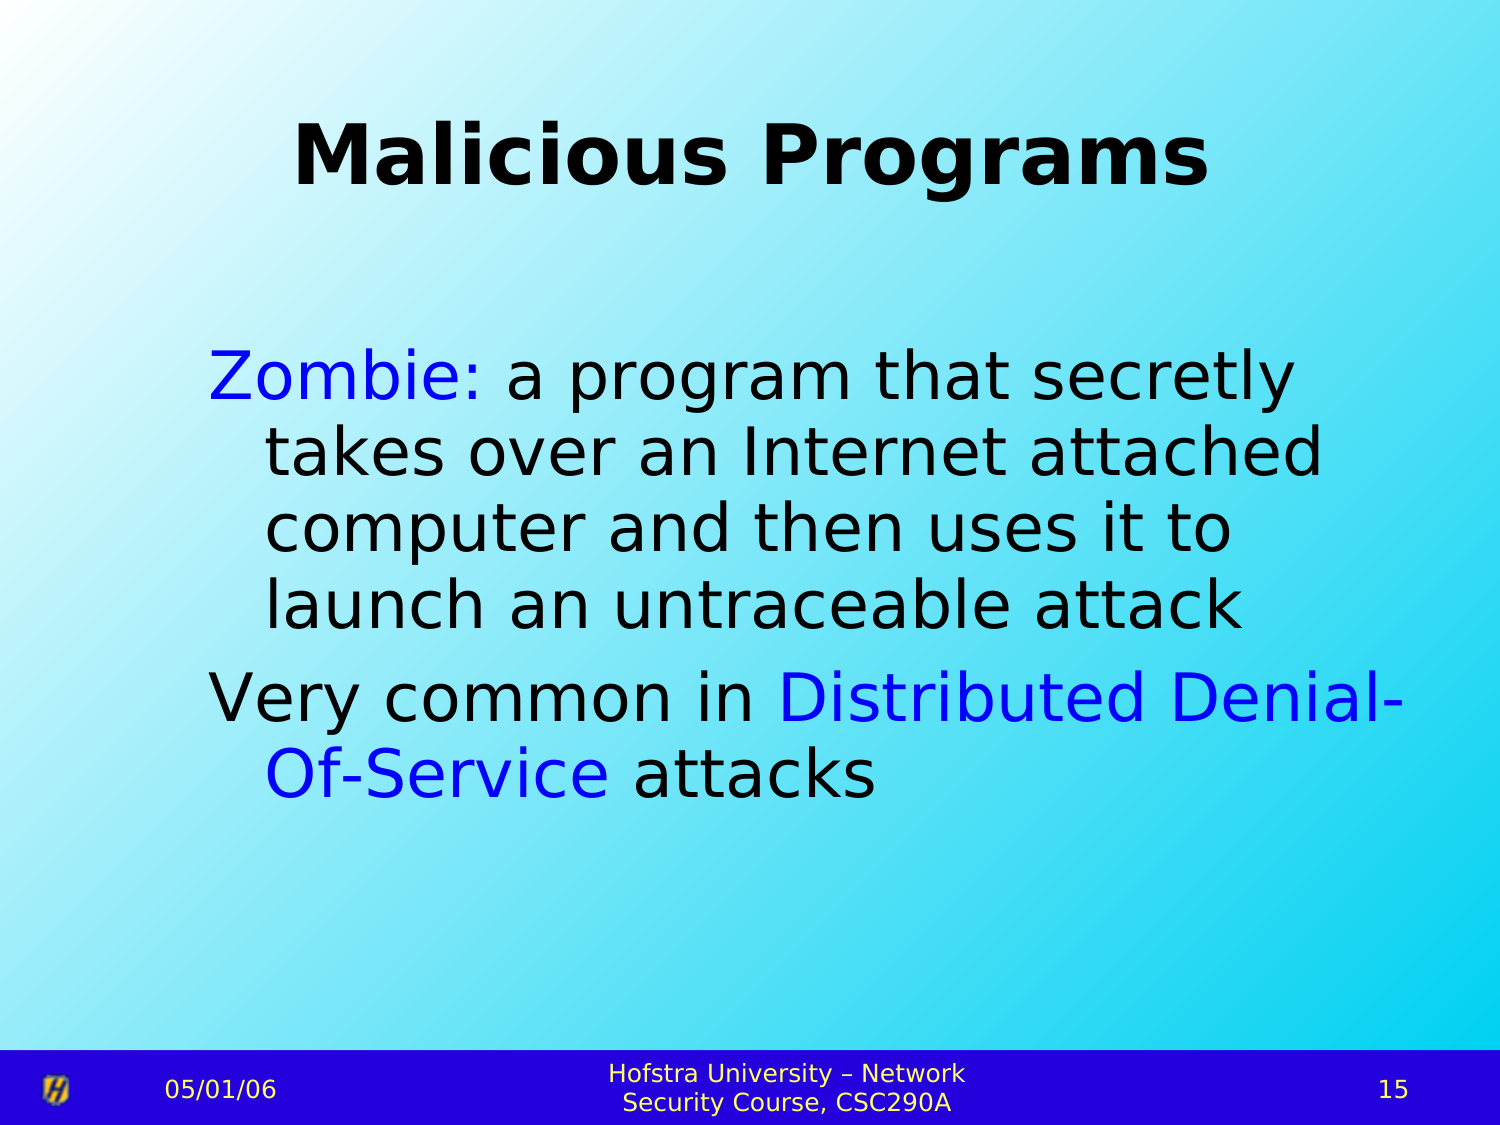

# Malicious Programs
Zombie: a program that secretly takes over an Internet attached computer and then uses it to launch an untraceable attack
Very common in Distributed Denial-Of-Service attacks
15